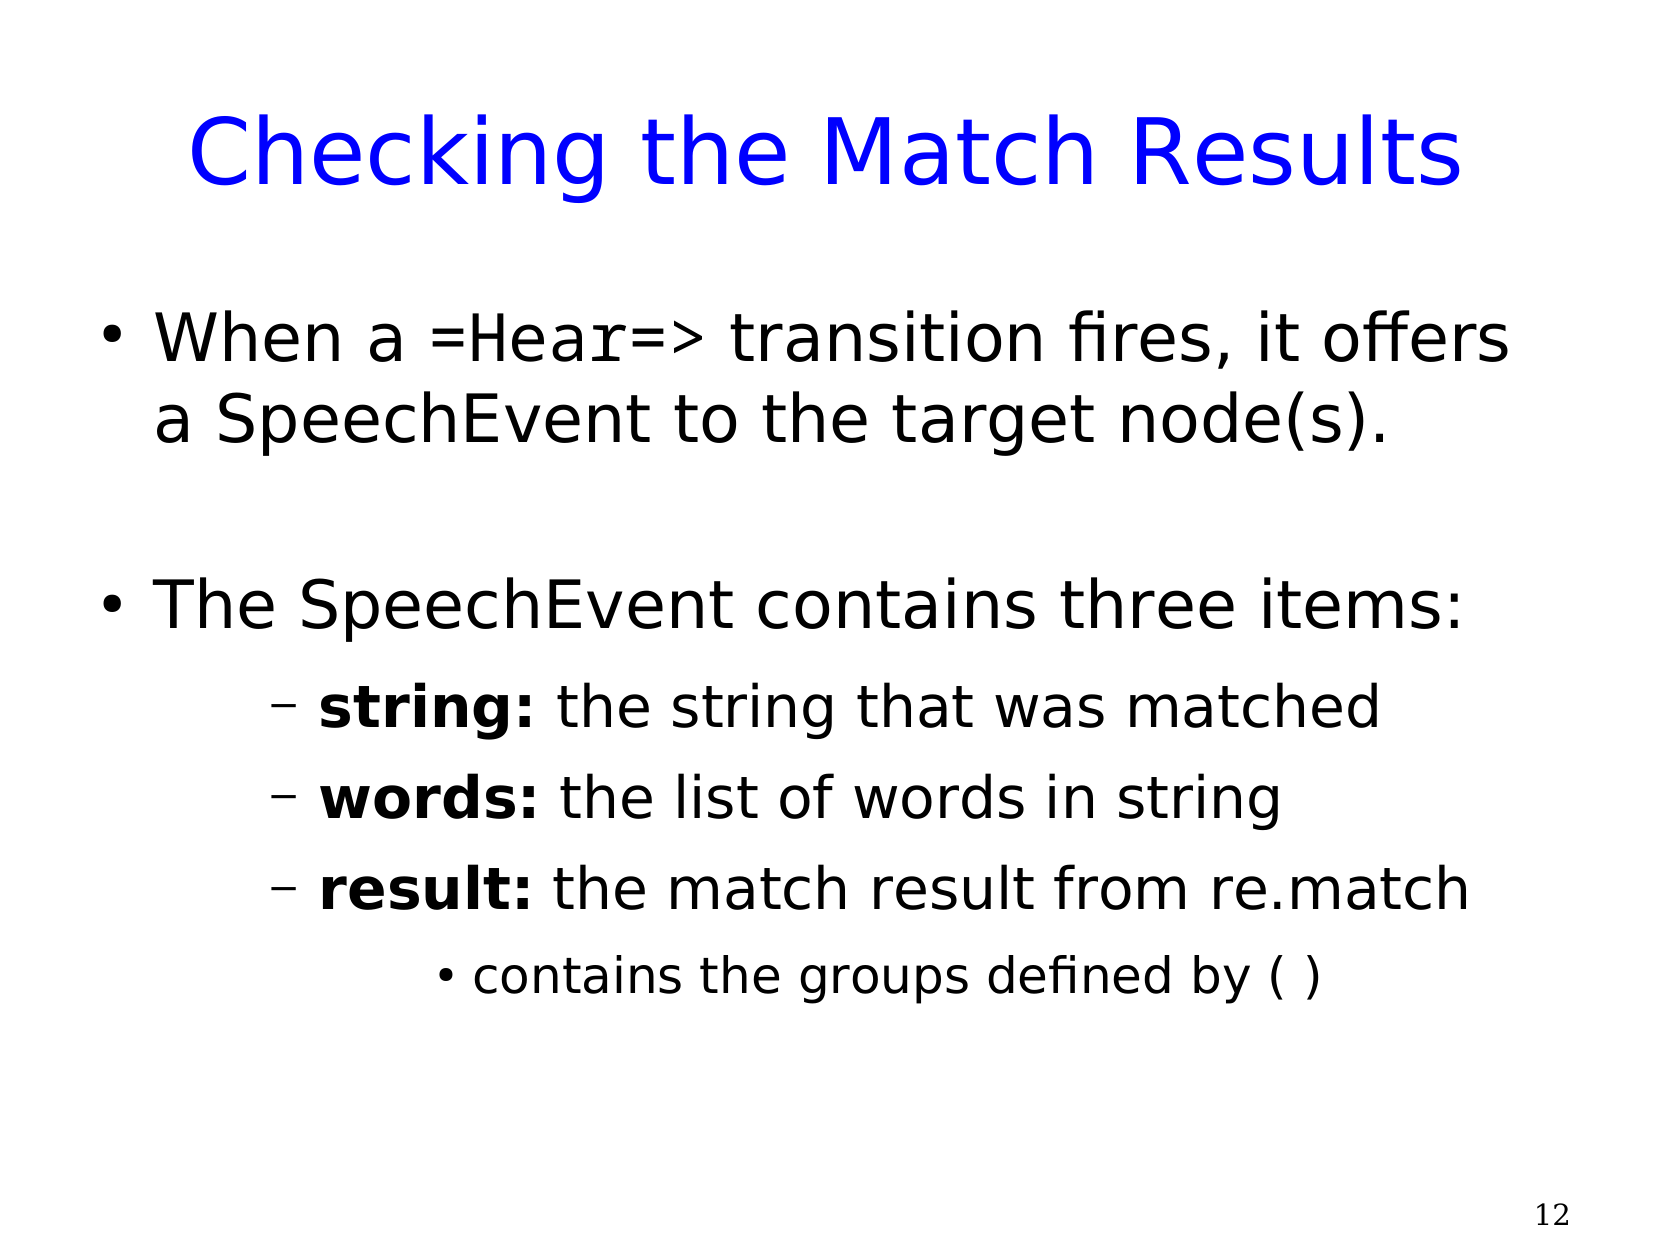

# Checking the Match Results
When a =Hear=> transition fires, it offers a SpeechEvent to the target node(s).
The SpeechEvent contains three items:
string: the string that was matched
words: the list of words in string
result: the match result from re.match
contains the groups defined by ( )
12